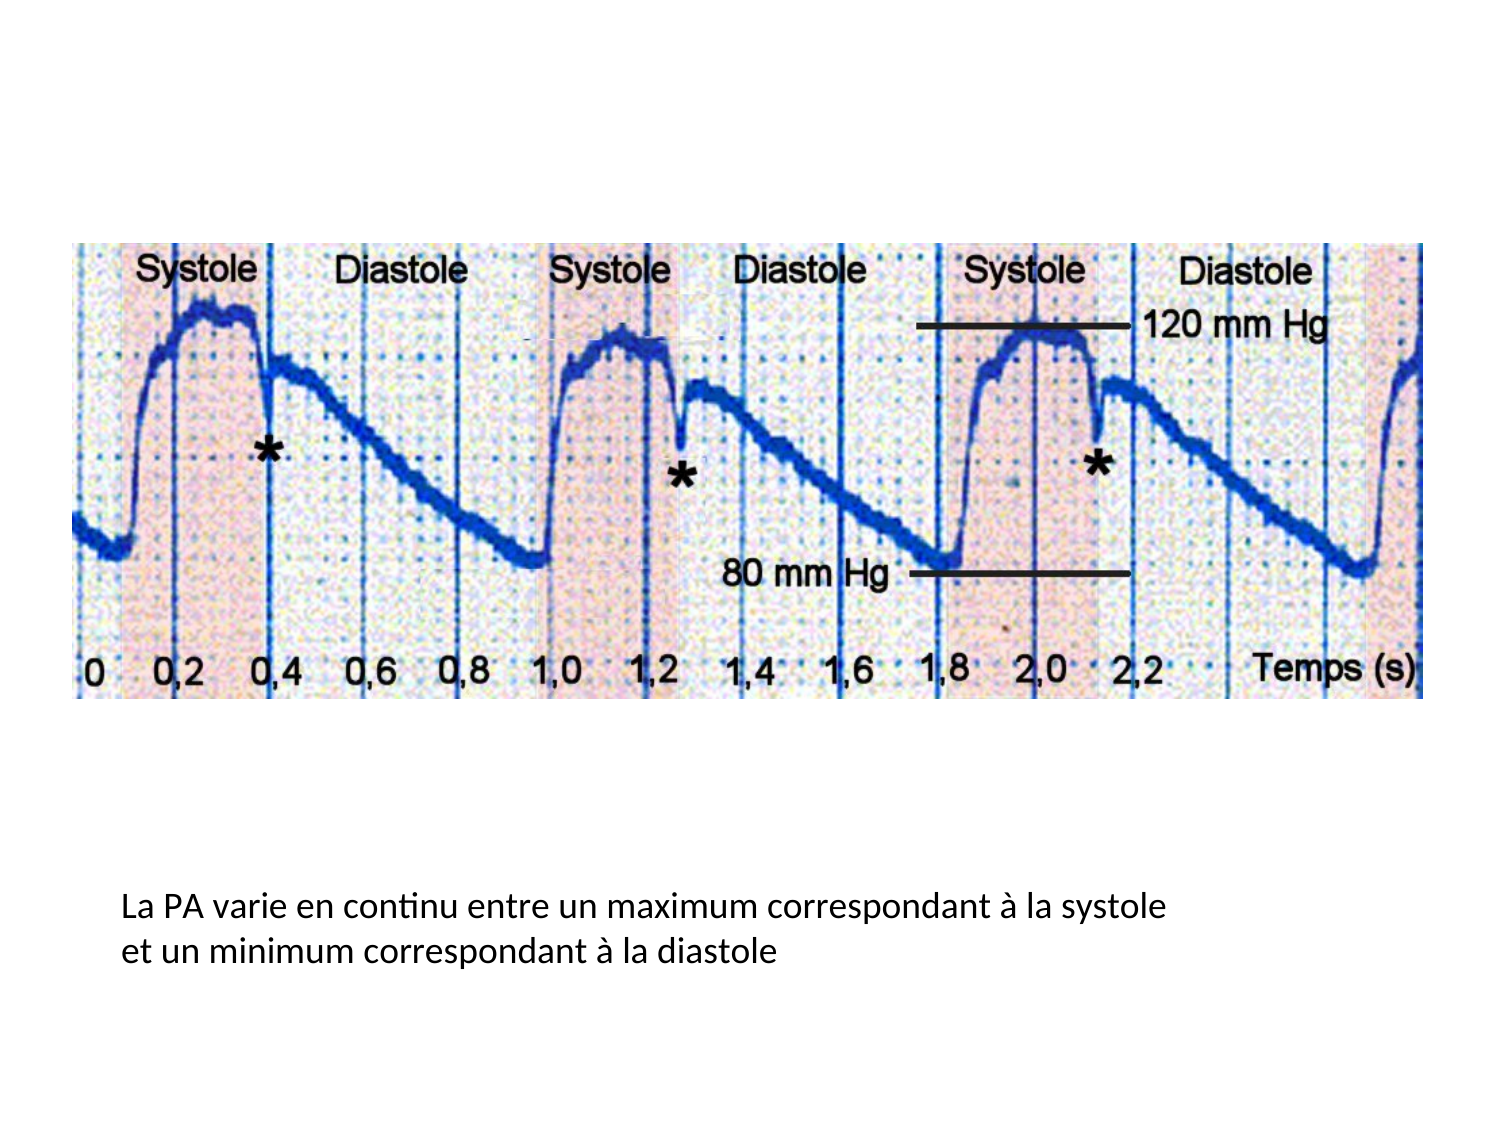

#
La PA varie en continu entre un maximum correspondant à la systole
et un minimum correspondant à la diastole